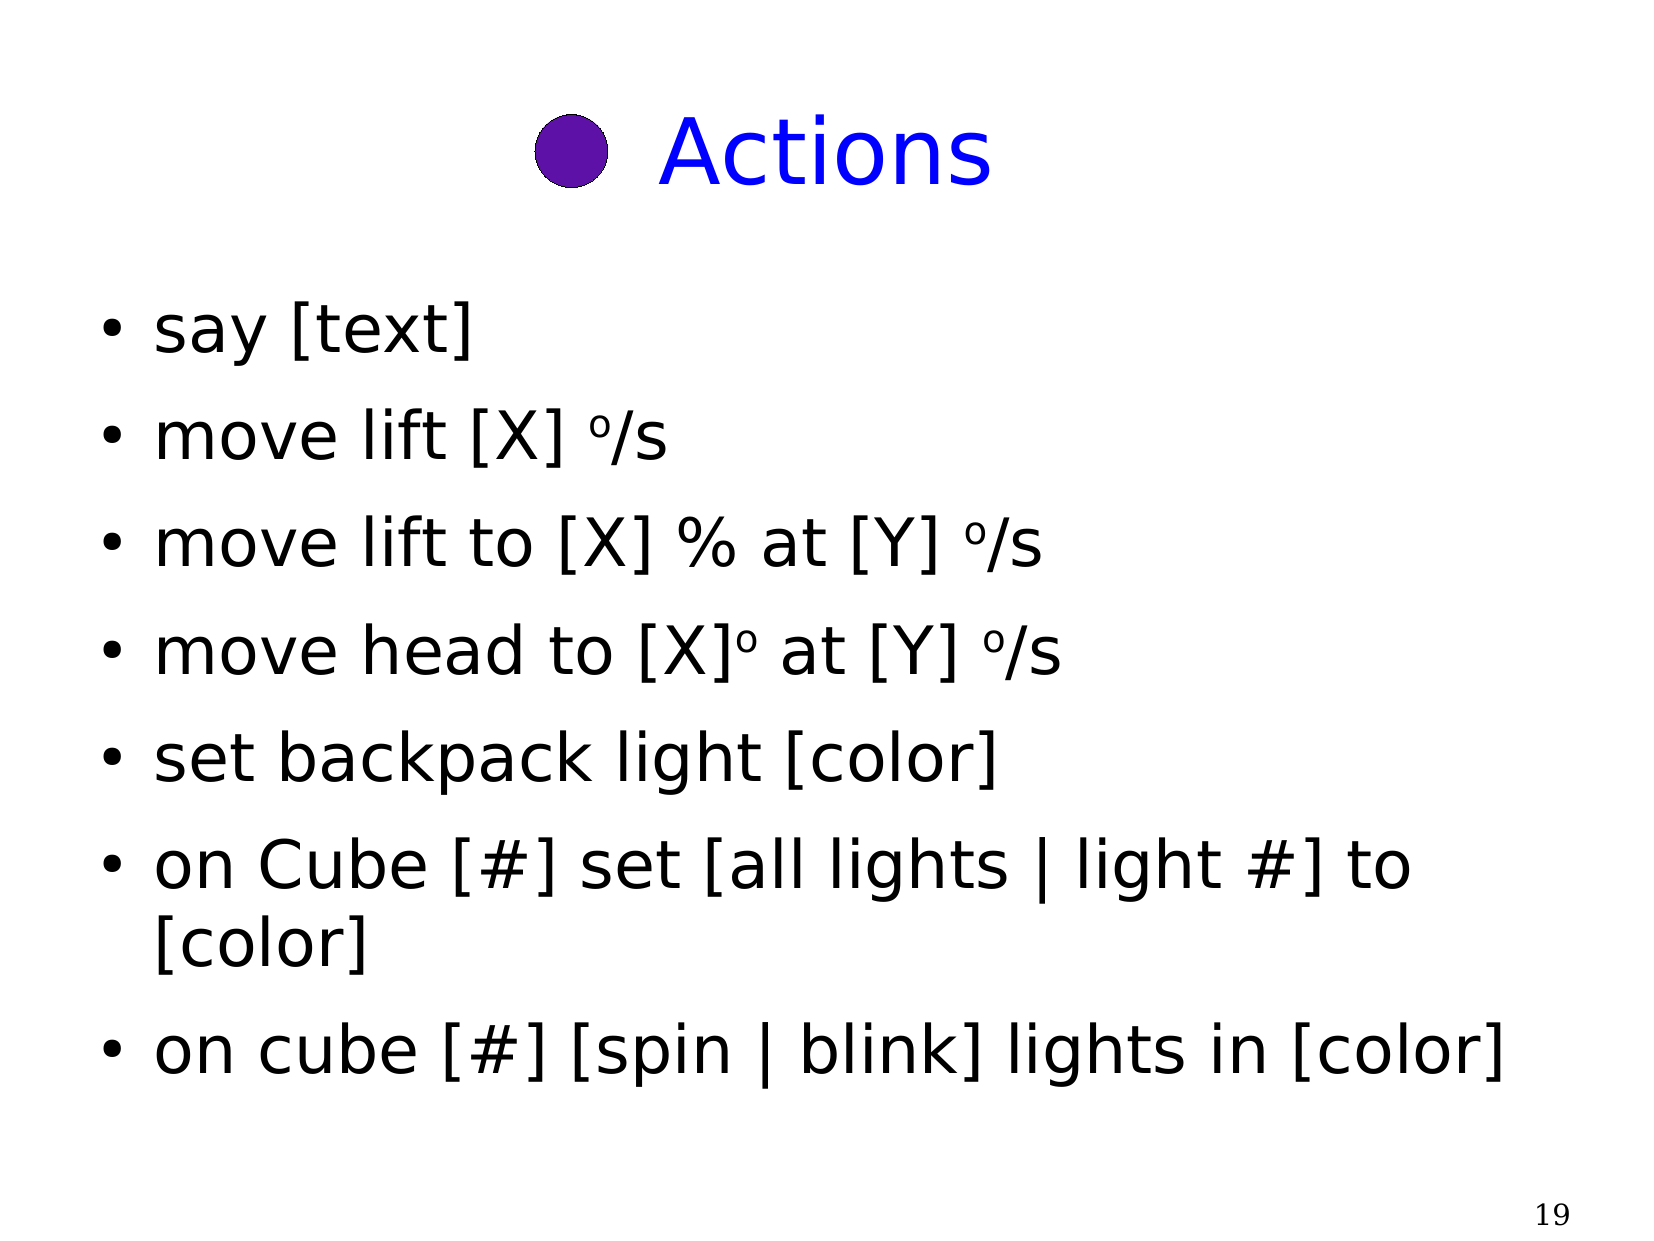

# Actions
say [text]
move lift [X] o/s
move lift to [X] % at [Y] o/s
move head to [X]o at [Y] o/s
set backpack light [color]
on Cube [#] set [all lights | light #] to [color]
on cube [#] [spin | blink] lights in [color]
19